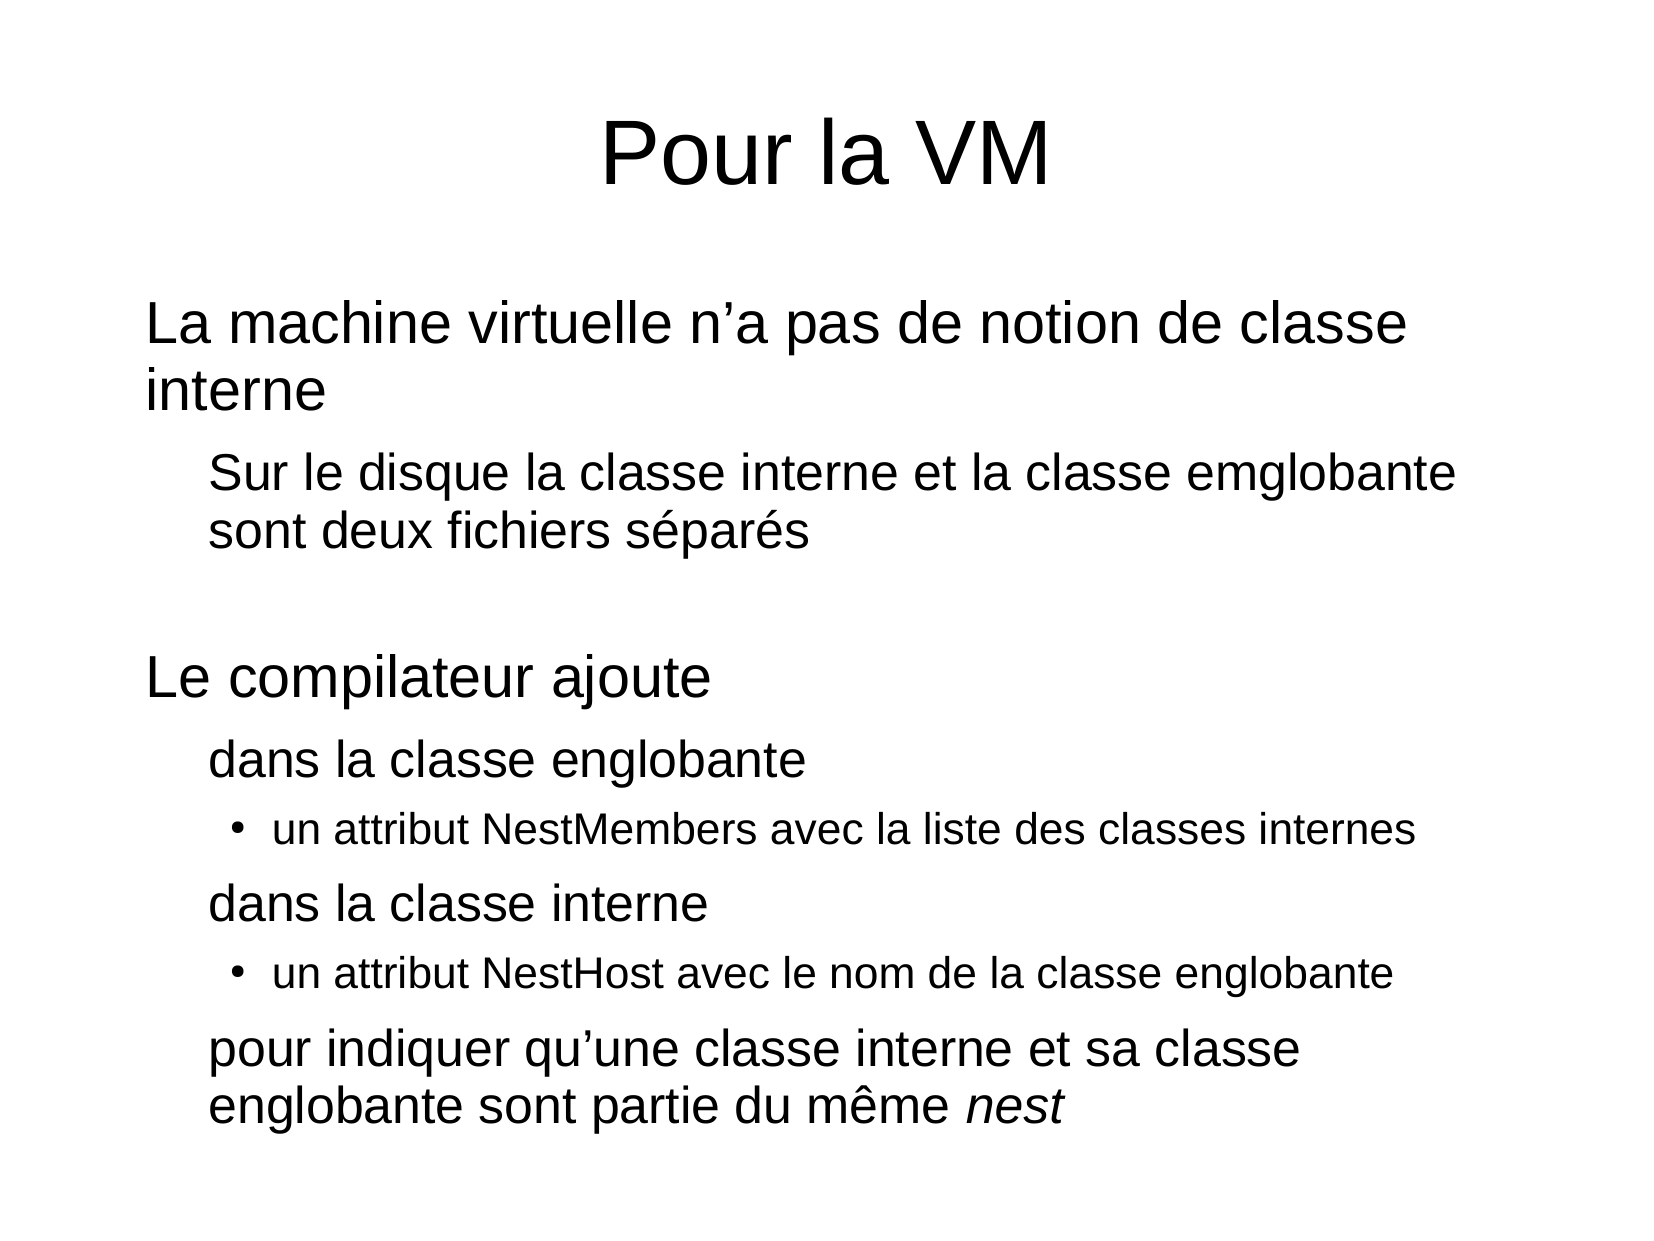

# Pour la VM
La machine virtuelle n’a pas de notion de classe interne
Sur le disque la classe interne et la classe emglobante sont deux fichiers séparés
Le compilateur ajoute
dans la classe englobante
un attribut NestMembers avec la liste des classes internes
dans la classe interne
un attribut NestHost avec le nom de la classe englobante
pour indiquer qu’une classe interne et sa classe englobante sont partie du même nest